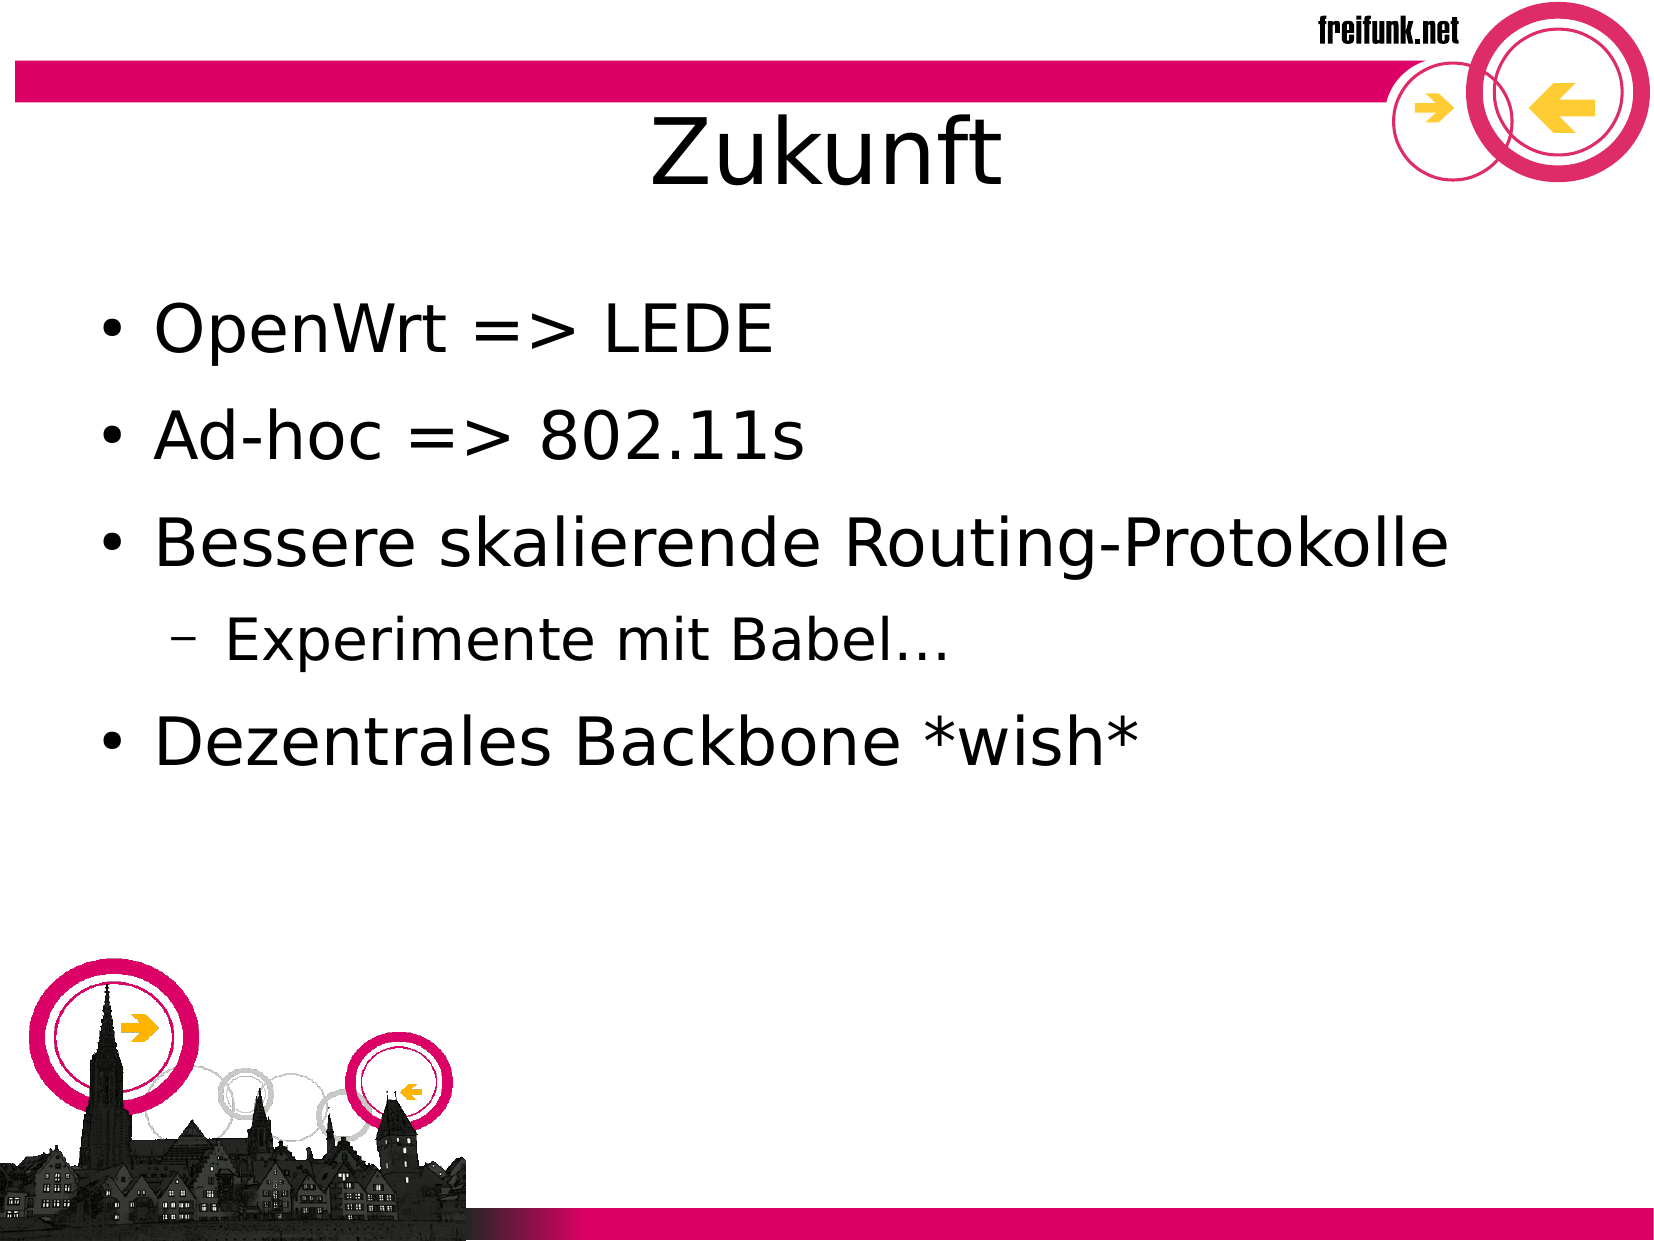

# Zukunft
OpenWrt => LEDE
Ad-hoc => 802.11s
Bessere skalierende Routing-Protokolle
Experimente mit Babel…
Dezentrales Backbone *wish*